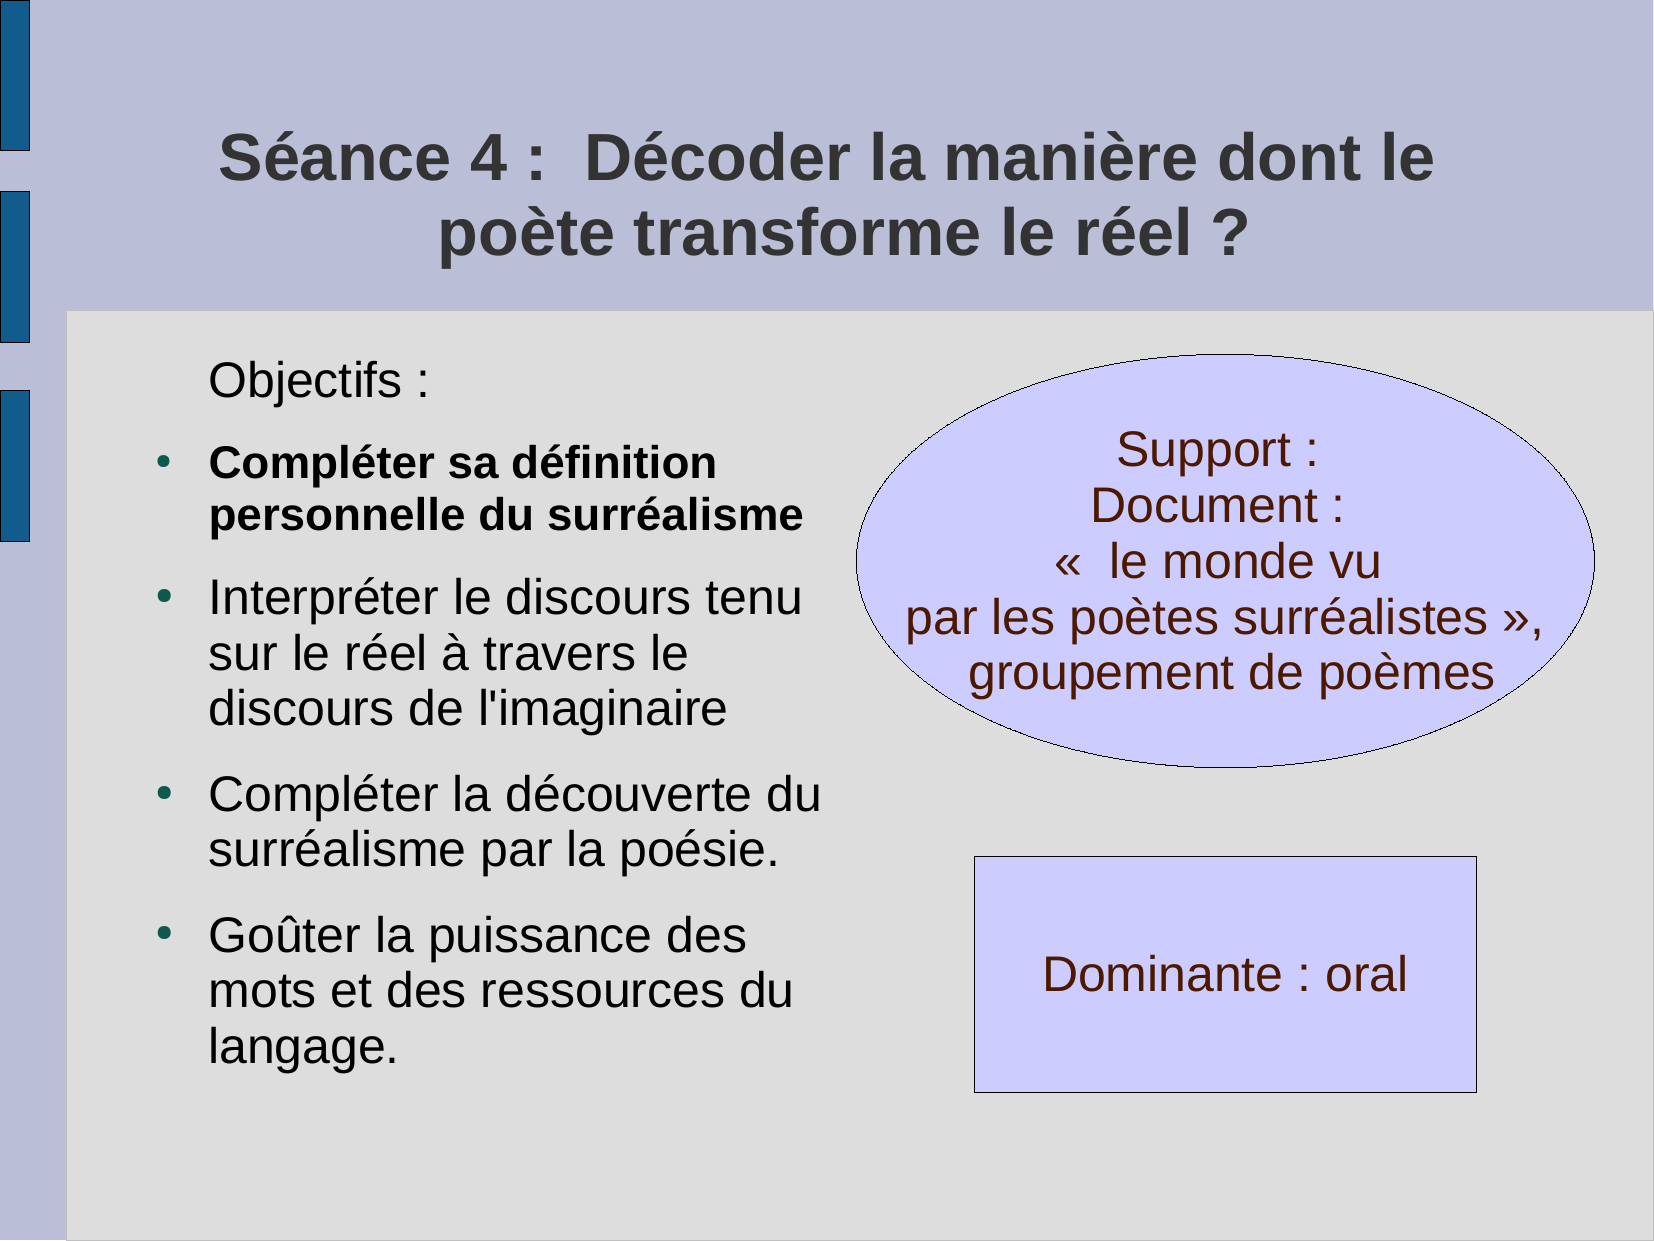

# Séance 4 : Décoder la manière dont le poète transforme le réel ?
Objectifs :
Compléter sa définition personnelle du surréalisme
Interpréter le discours tenu sur le réel à travers le discours de l'imaginaire
Compléter la découverte du surréalisme par la poésie.
Goûter la puissance des mots et des ressources du langage.
Support :
Document :
«  le monde vu
par les poètes surréalistes »,
 groupement de poèmes
Dominante : oral